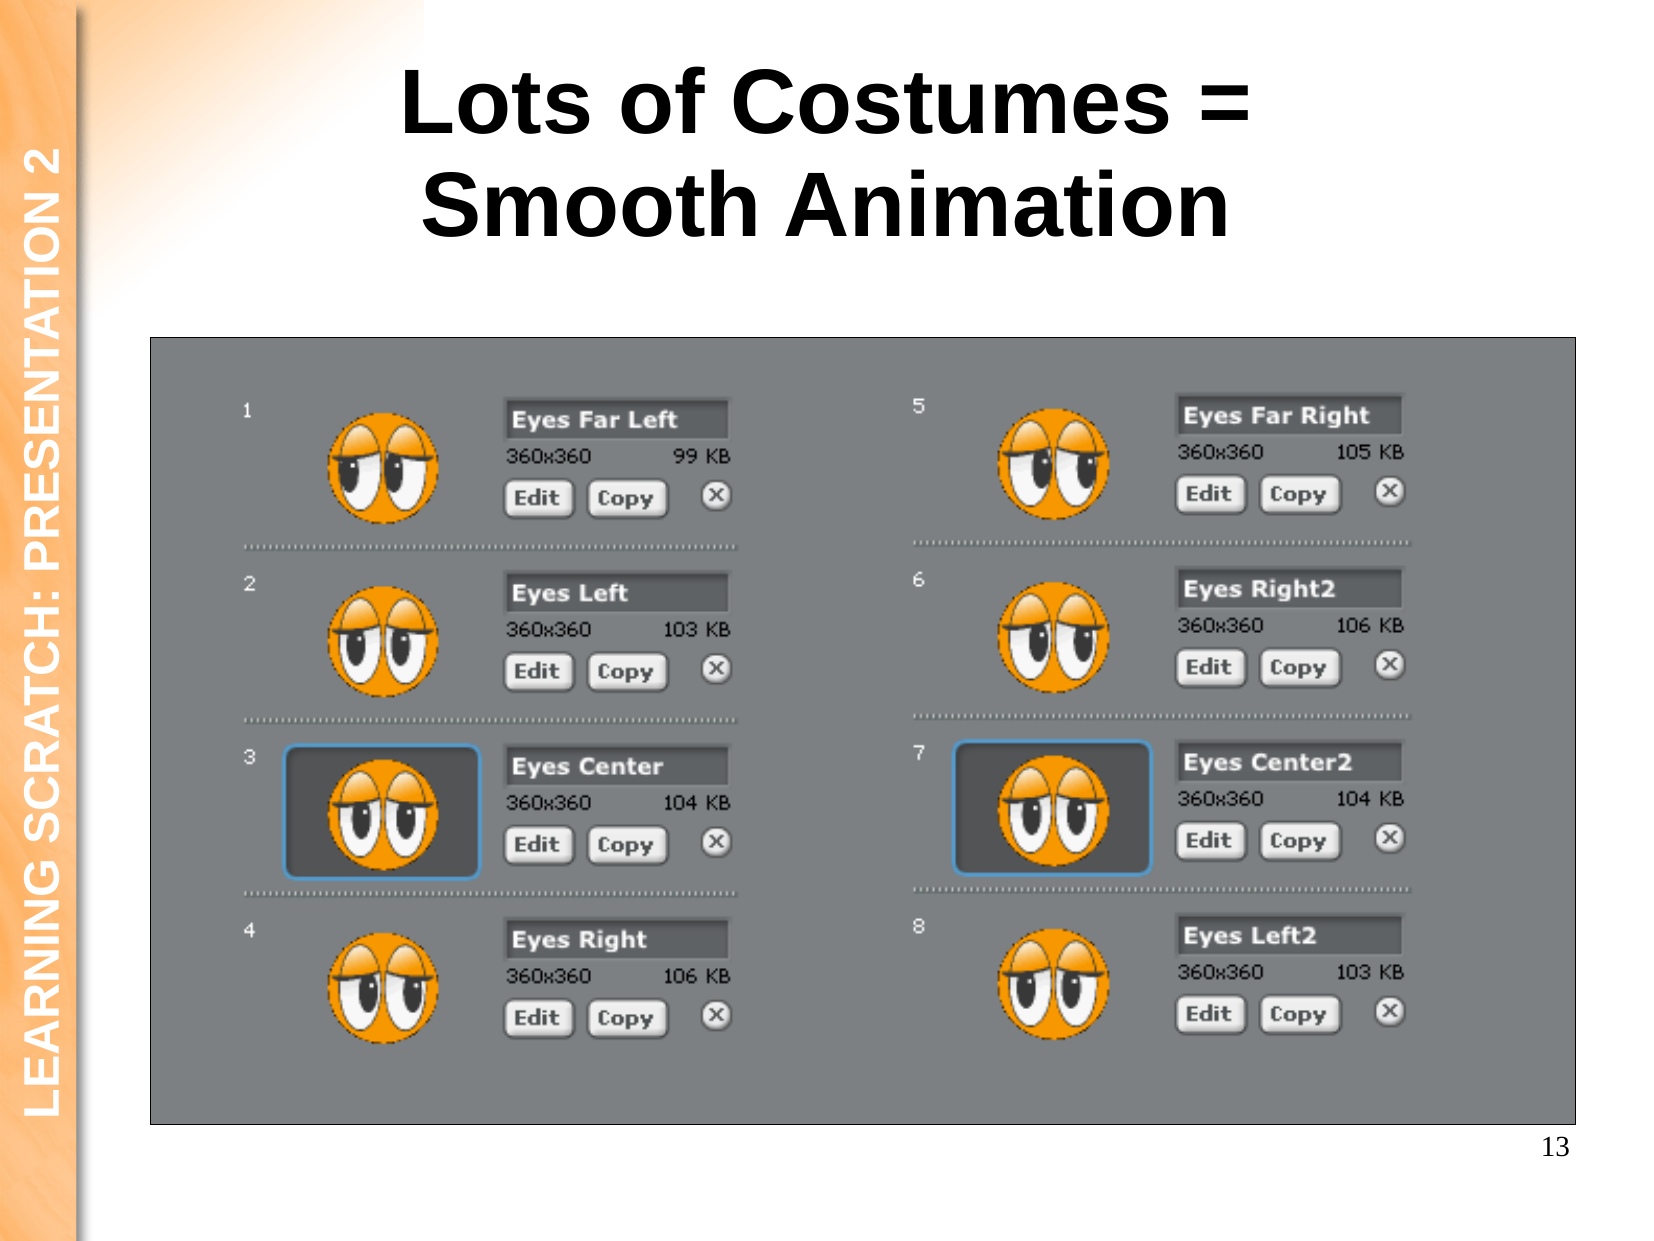

# Lots of Costumes = Smooth Animation
13